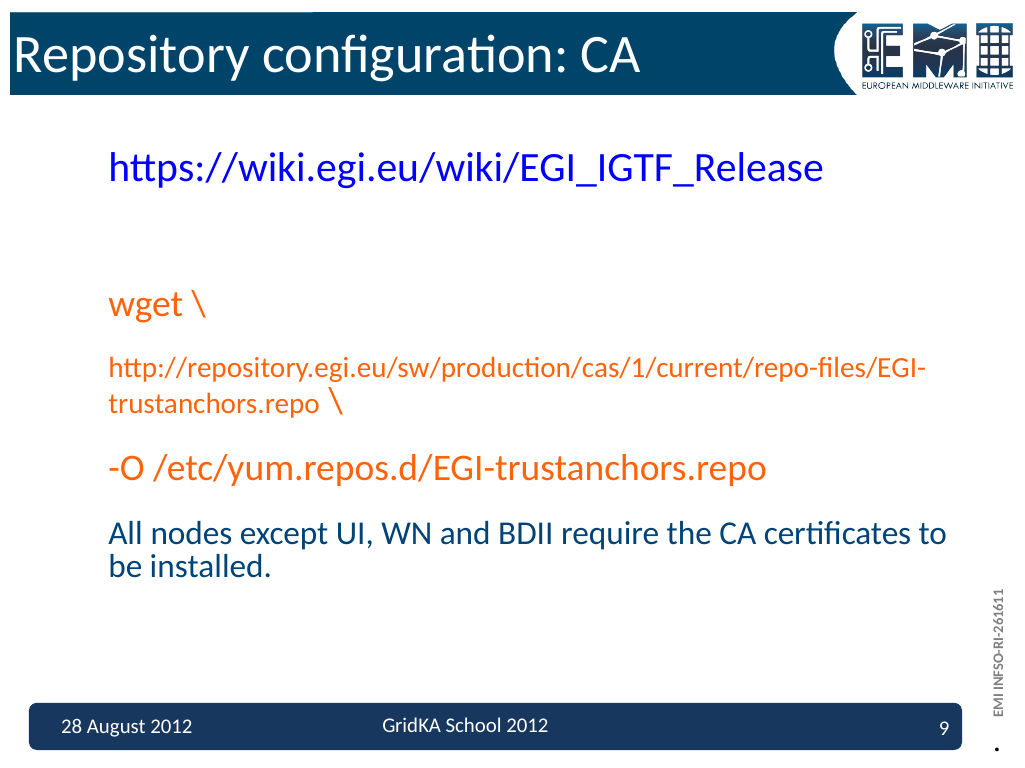

# Repository configuration: CA
https://wiki.egi.eu/wiki/EGI_IGTF_Release
wget \
http://repository.egi.eu/sw/production/cas/1/current/repo-files/EGI-trustanchors.repo \
-O /etc/yum.repos.d/EGI-trustanchors.repo
All nodes except UI, WN and BDII require the CA certificates to be installed.
GridKA School 2012
9